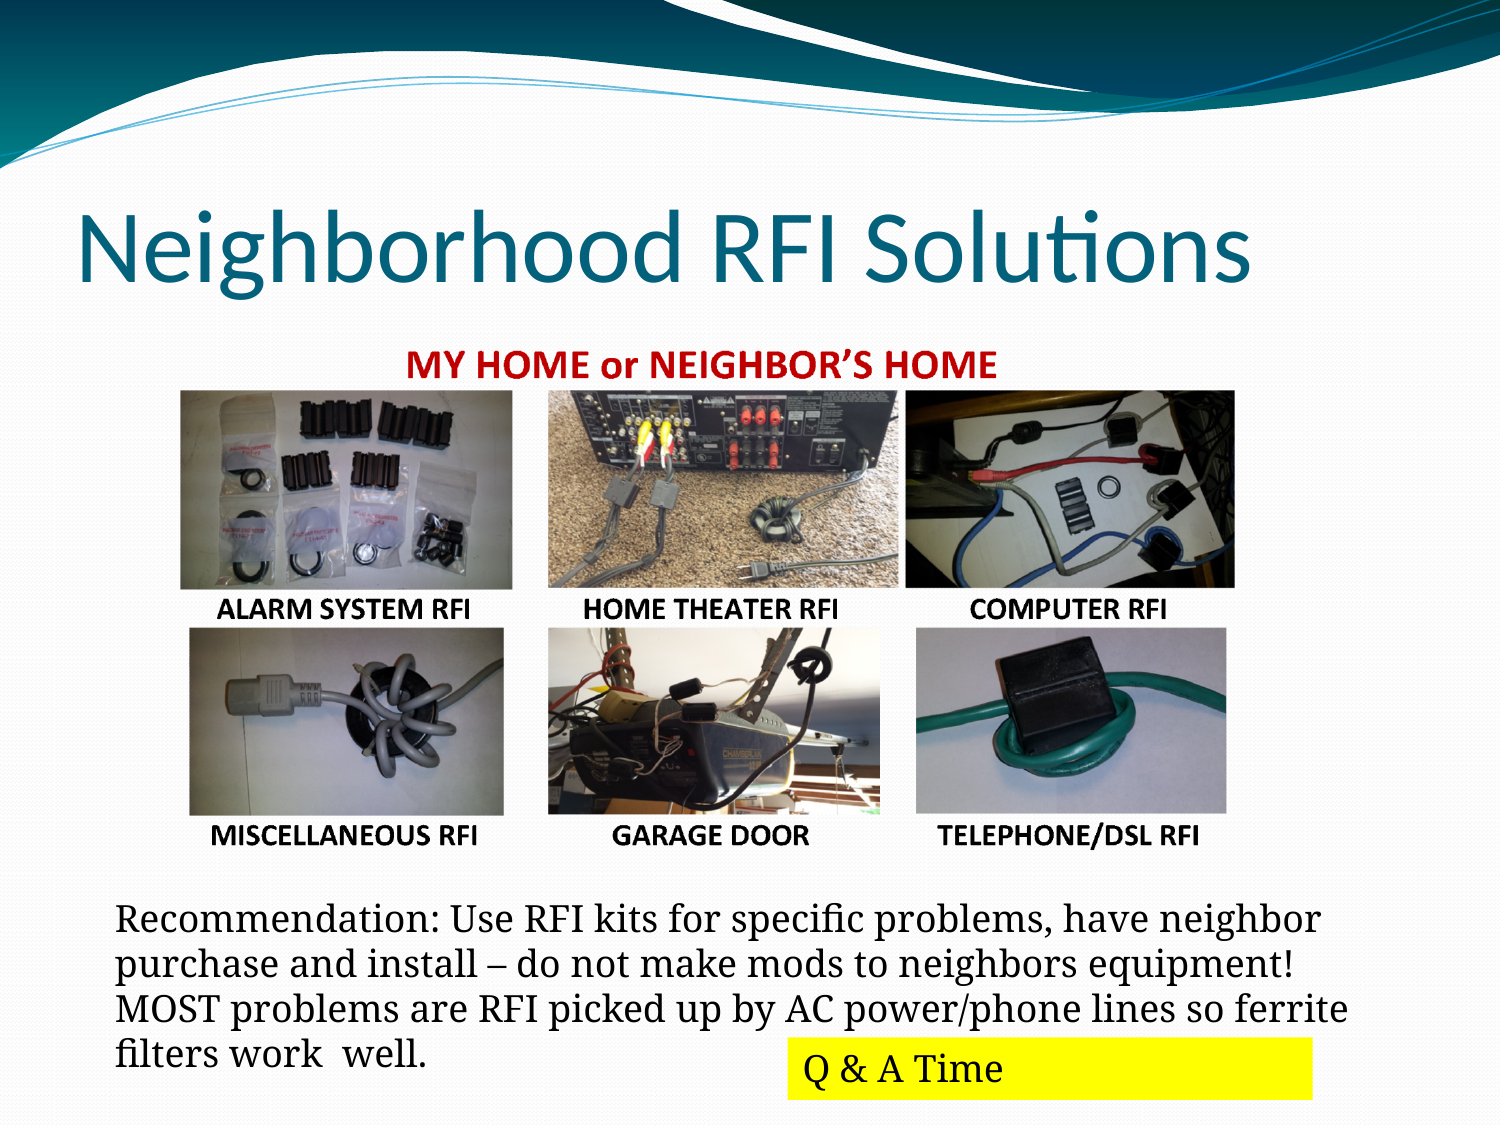

# Neighborhood RFI Solutions
Recommendation: Use RFI kits for specific problems, have neighbor purchase and install – do not make mods to neighbors equipment! MOST problems are RFI picked up by AC power/phone lines so ferrite filters work well.
Q & A Time